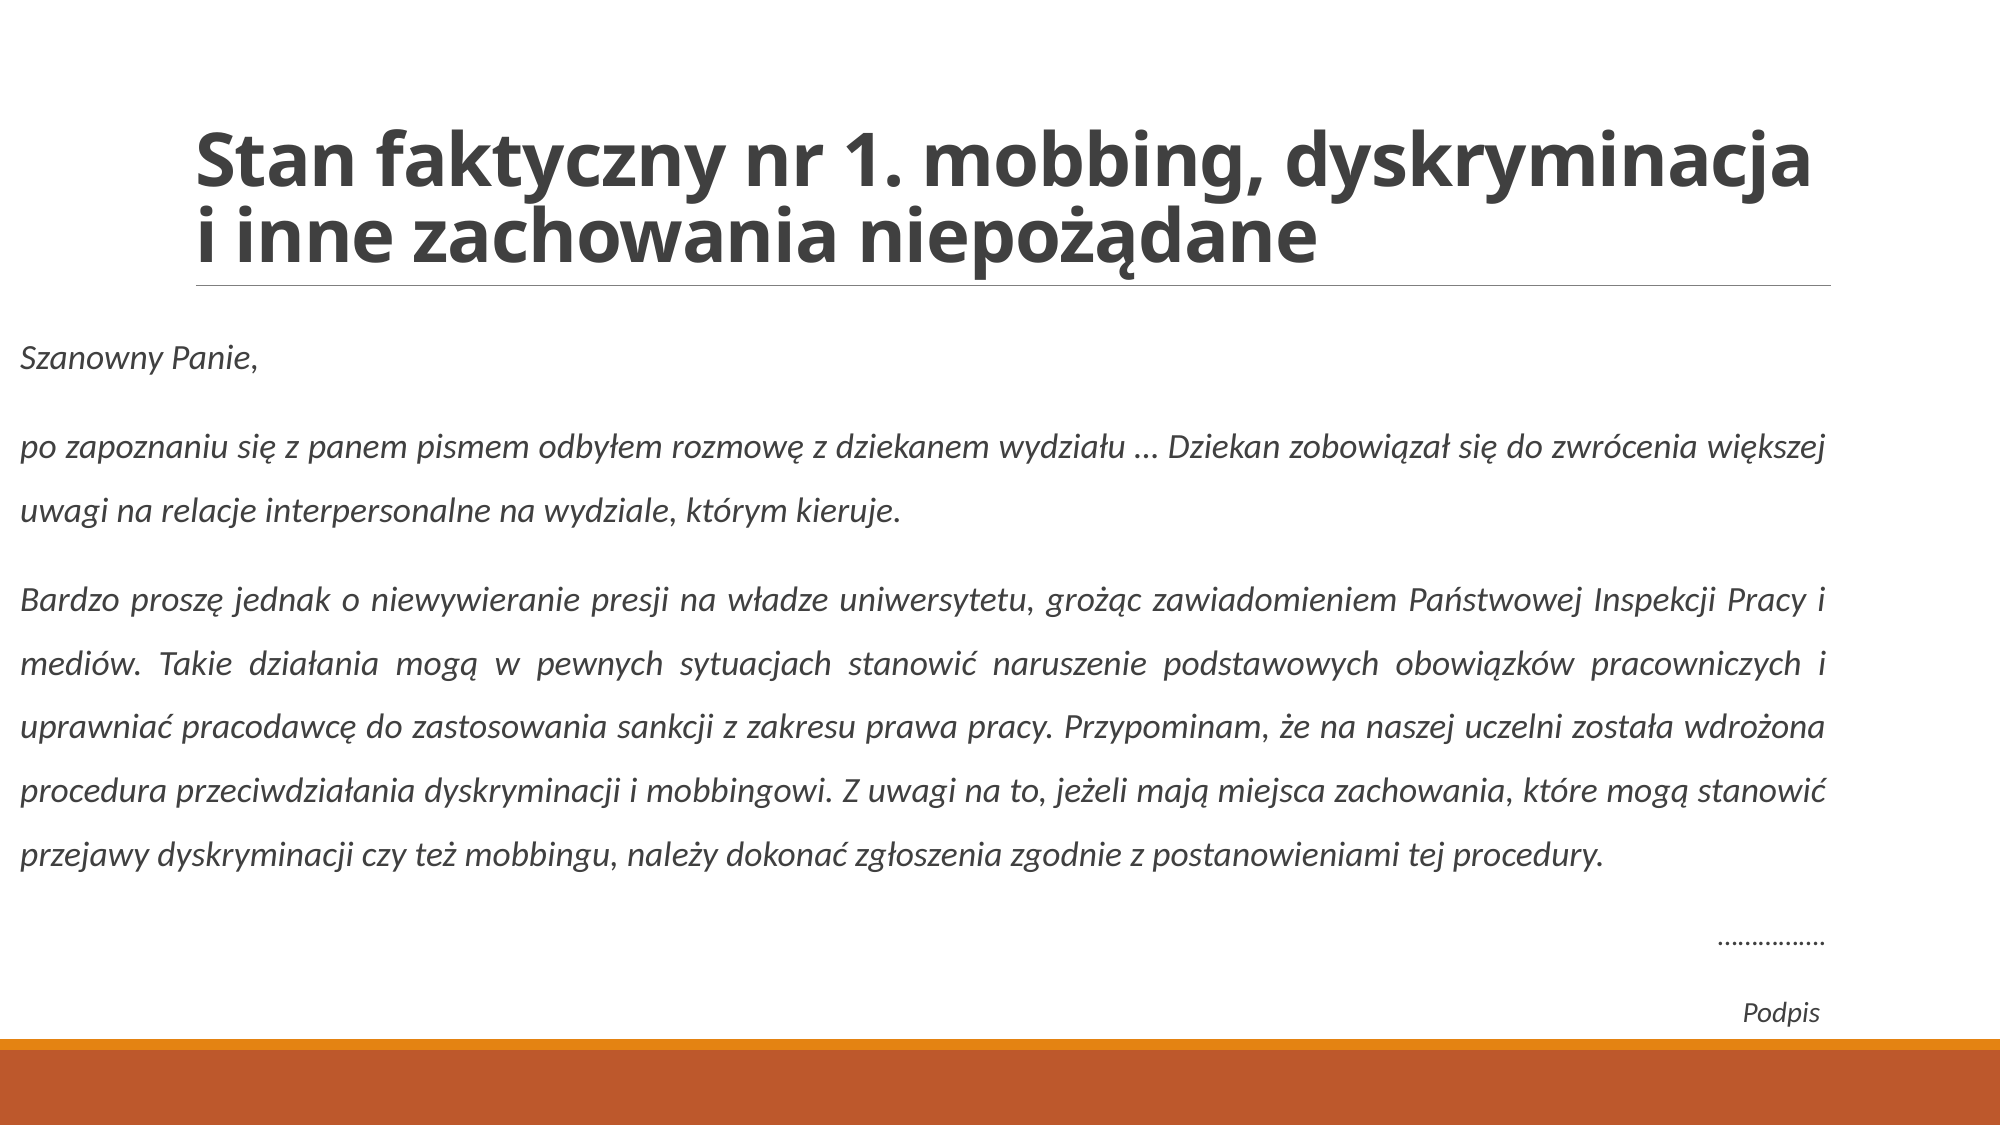

# Stan faktyczny nr 1. mobbing, dyskryminacja i inne zachowania niepożądane
Szanowny Panie,
po zapoznaniu się z panem pismem odbyłem rozmowę z dziekanem wydziału … Dziekan zobowiązał się do zwrócenia większej uwagi na relacje interpersonalne na wydziale, którym kieruje.
Bardzo proszę jednak o niewywieranie presji na władze uniwersytetu, grożąc zawiadomieniem Państwowej Inspekcji Pracy i mediów. Takie działania mogą w pewnych sytuacjach stanowić naruszenie podstawowych obowiązków pracowniczych i uprawniać pracodawcę do zastosowania sankcji z zakresu prawa pracy. Przypominam, że na naszej uczelni została wdrożona procedura przeciwdziałania dyskryminacji i mobbingowi. Z uwagi na to, jeżeli mają miejsca zachowania, które mogą stanowić przejawy dyskryminacji czy też mobbingu, należy dokonać zgłoszenia zgodnie z postanowieniami tej procedury.
…………….
Podpis